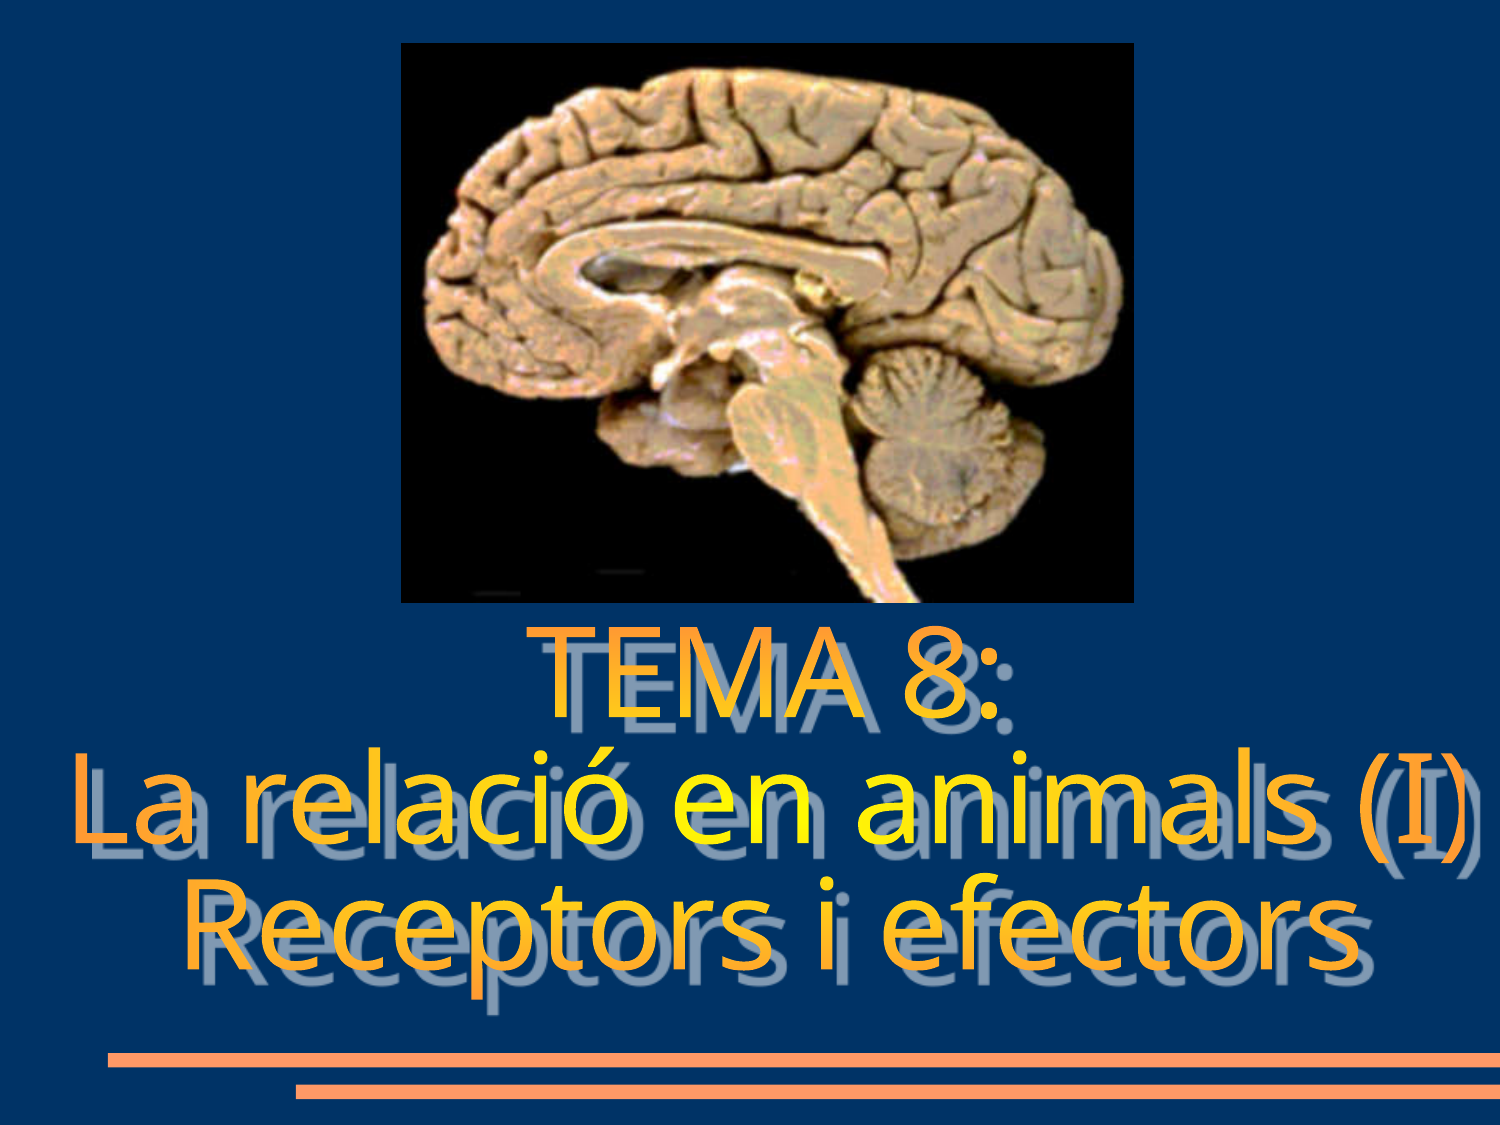

TEMA 8:
La relació en animals (I)
Receptors i efectors